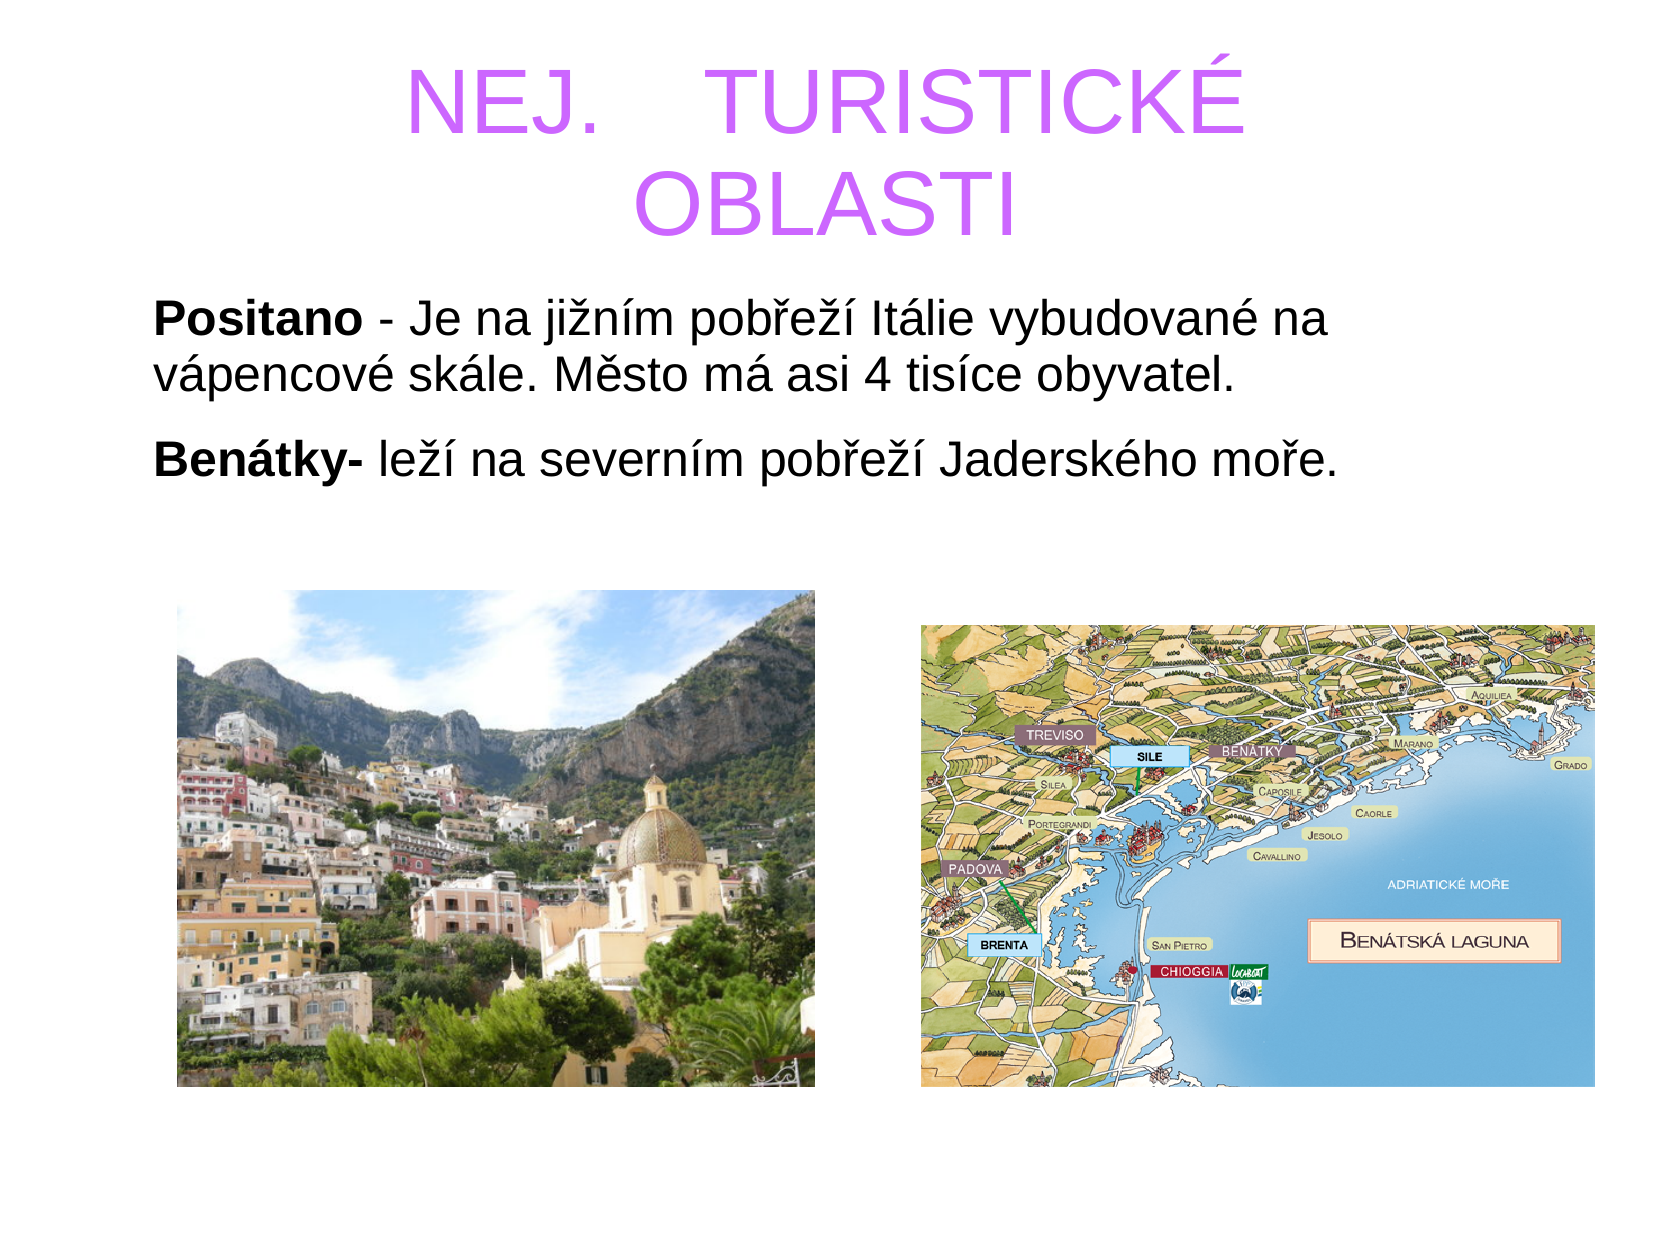

# NEJ. TURISTICKÉ OBLASTI
Positano - Je na jižním pobřeží Itálie vybudované na vápencové skále. Město má asi 4 tisíce obyvatel.
Benátky- leží na severním pobřeží Jaderského moře.